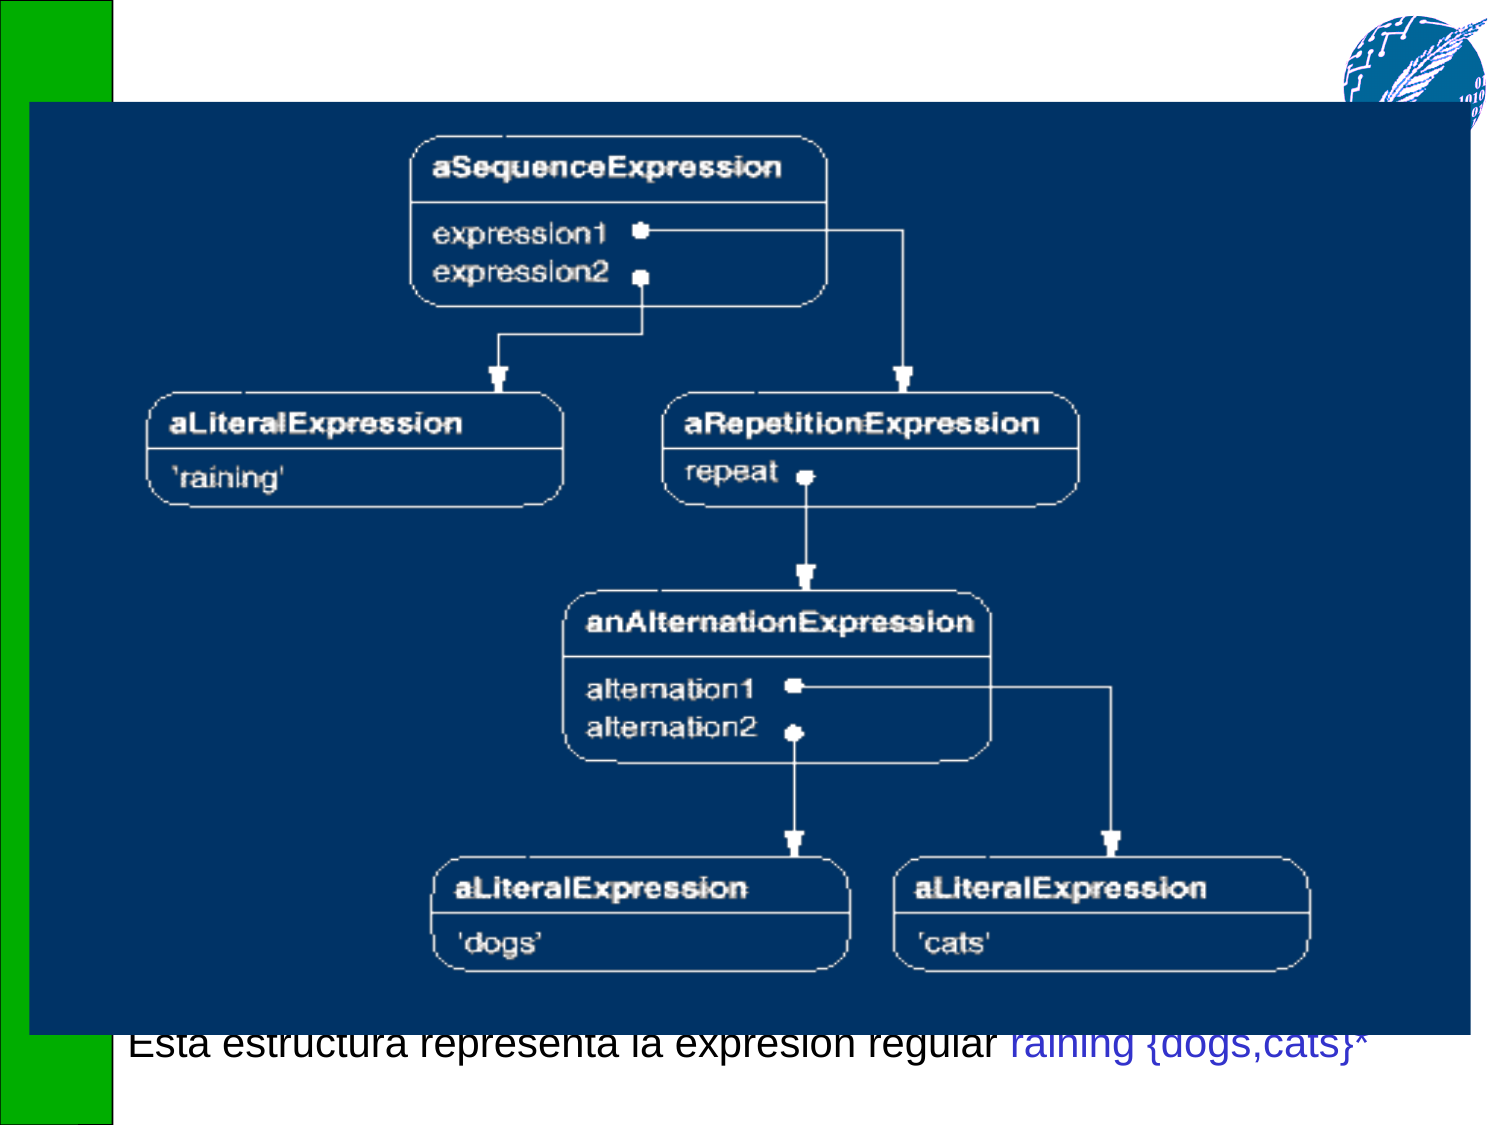

# Interpretación de lenguajes
Esta estructura representa la expresión regular raining {dogs,cats}*